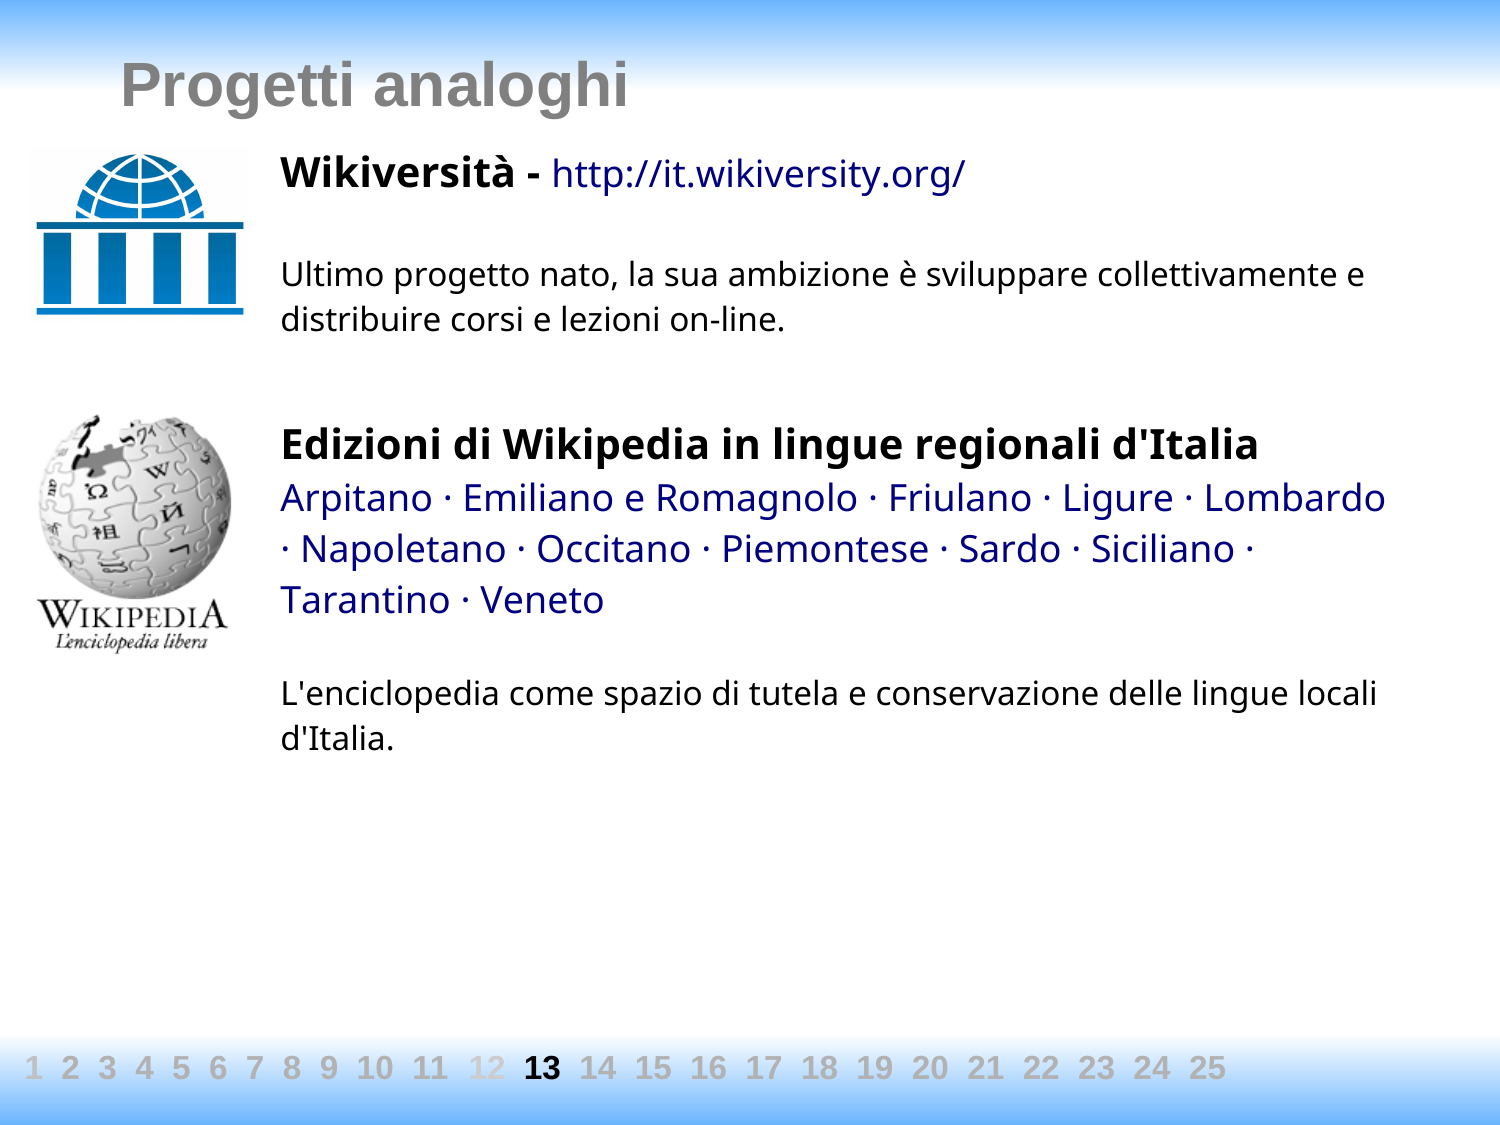

Progetti analoghi
Wikiversità - http://it.wikiversity.org/
Ultimo progetto nato, la sua ambizione è sviluppare collettivamente e distribuire corsi e lezioni on-line.
Edizioni di Wikipedia in lingue regionali d'Italia
Arpitano · Emiliano e Romagnolo · Friulano · Ligure · Lombardo · Napoletano · Occitano · Piemontese · Sardo · Siciliano · Tarantino · Veneto
L'enciclopedia come spazio di tutela e conservazione delle lingue locali d'Italia.
1 2 3 4 5 6 7 8 9 10 11 12 13 14 15 16 17 18 19 20 21 22 23 24 25